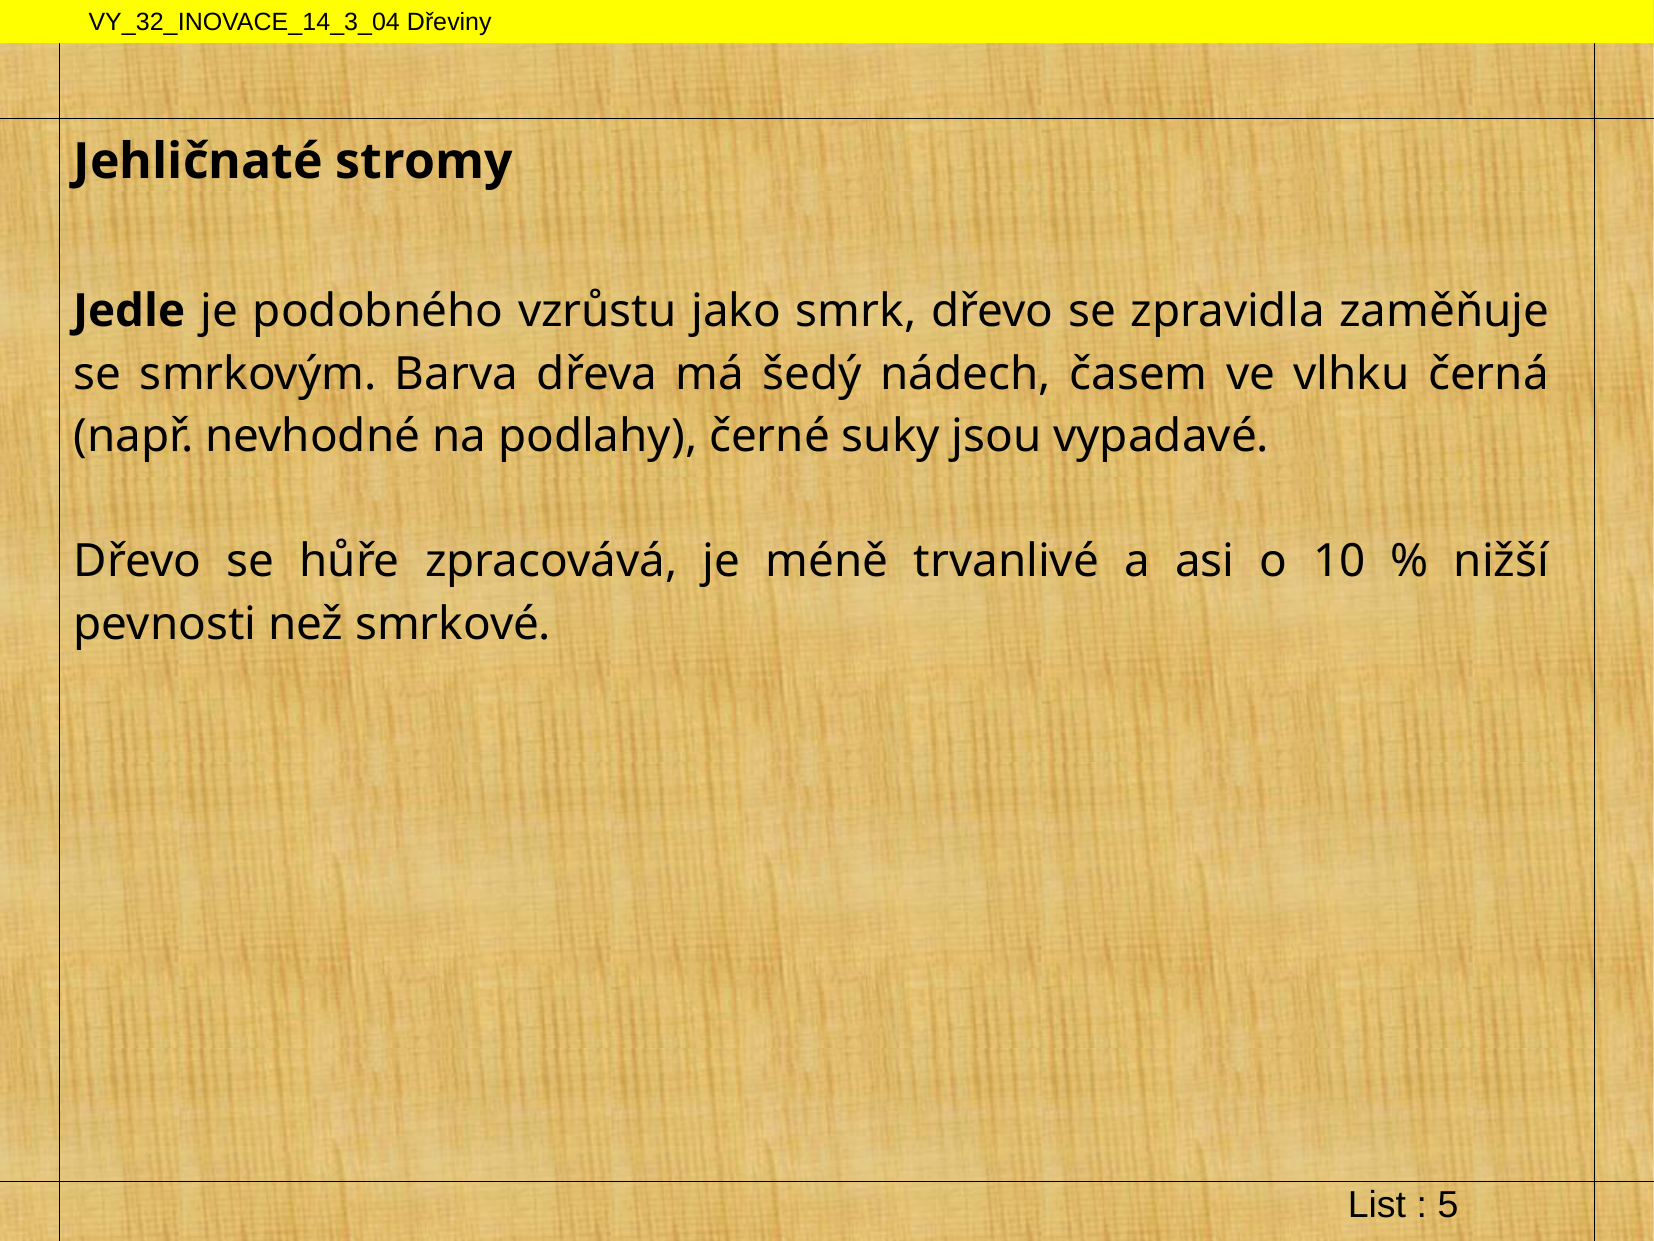

VY_32_INOVACE_14_3_04 Dřeviny
Jehličnaté stromy
Jedle je podobného vzrůstu jako smrk, dřevo se zpravidla zaměňuje se smrkovým. Barva dřeva má šedý nádech, časem ve vlhku černá (např. nevhodné na podlahy), černé suky jsou vypadavé.
Dřevo se hůře zpracovává, je méně trvanlivé a asi o 10 % nižší pevnosti než smrkové.
List :